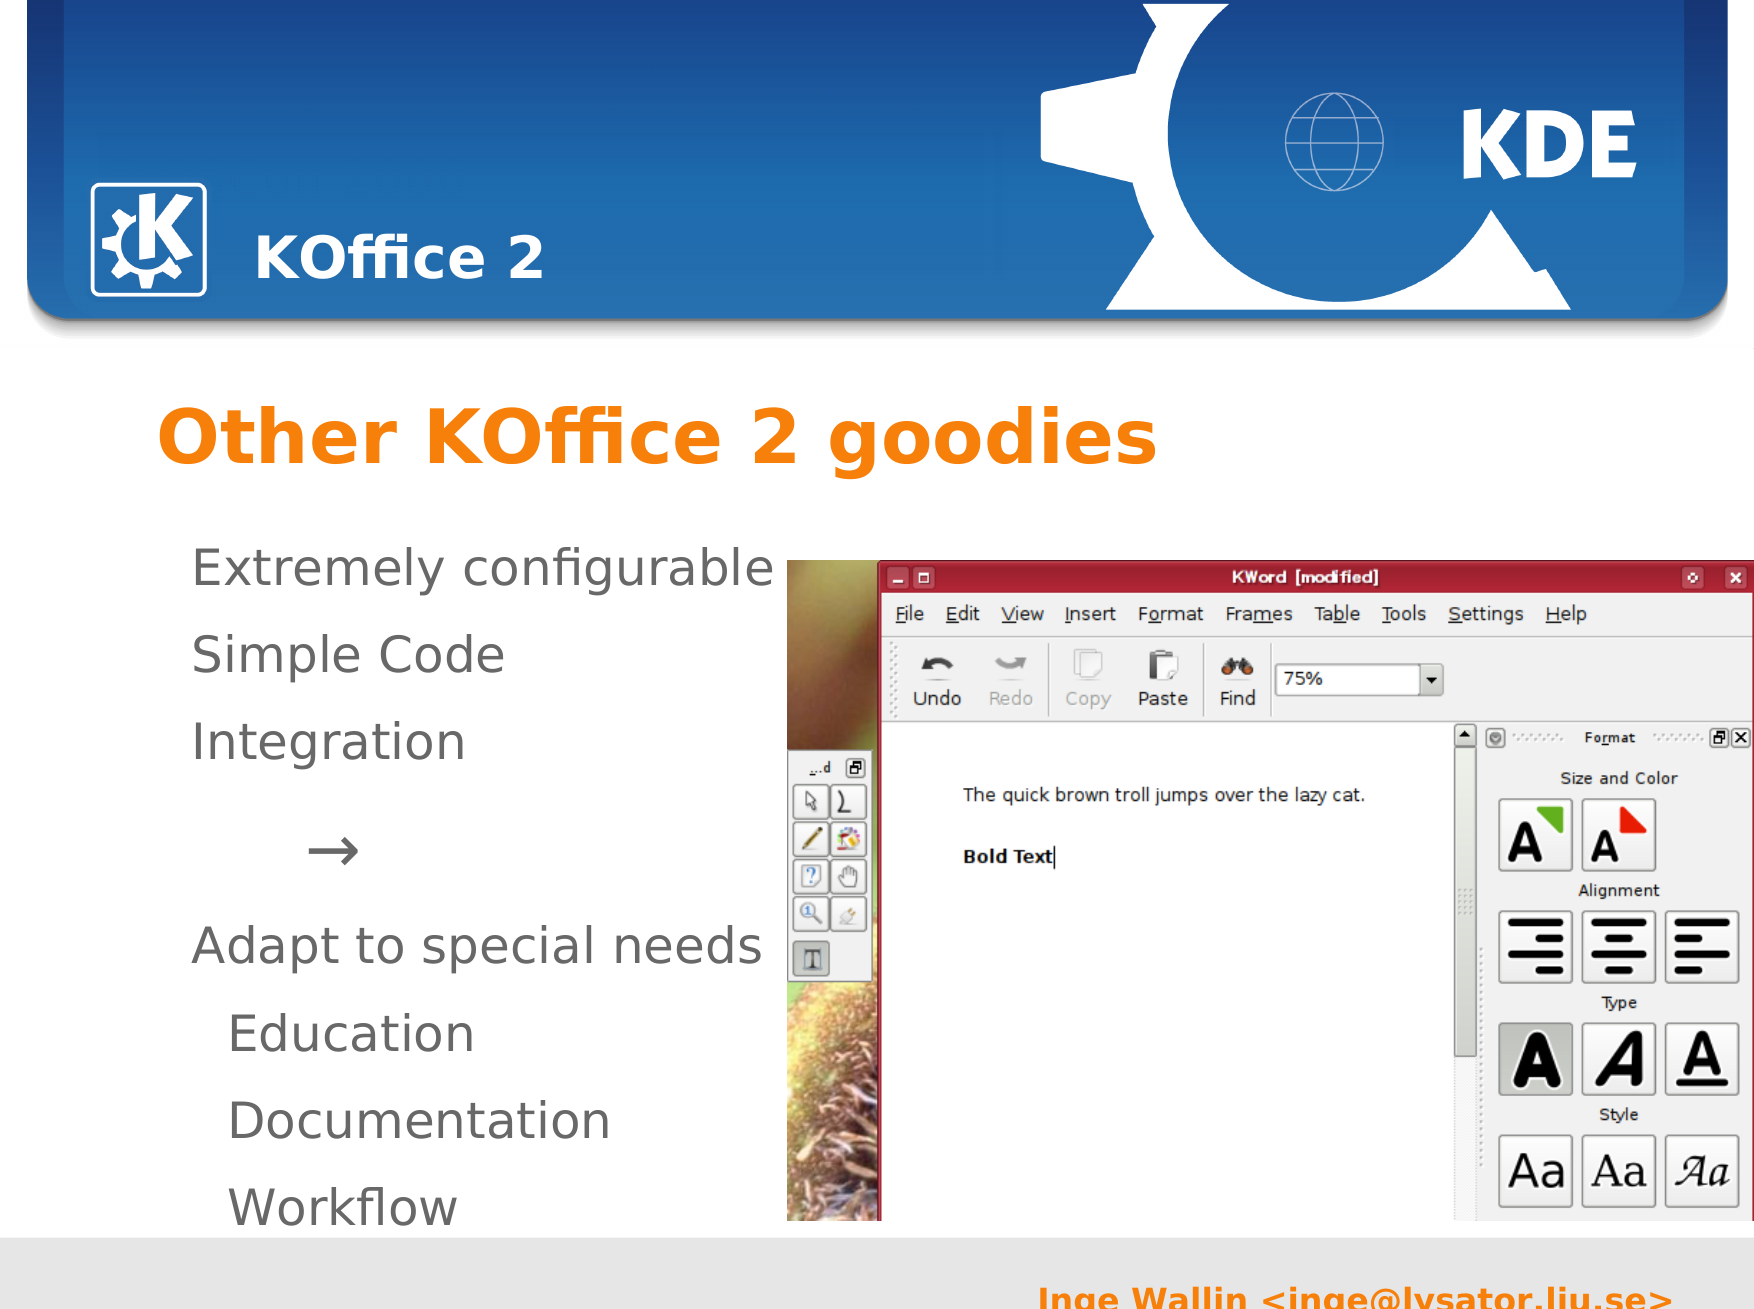

KOffice 2
Other KOffice 2 goodies
Extremely configurable
Simple Code
Integration
	→
Adapt to special needs
Education
Documentation
Workflow